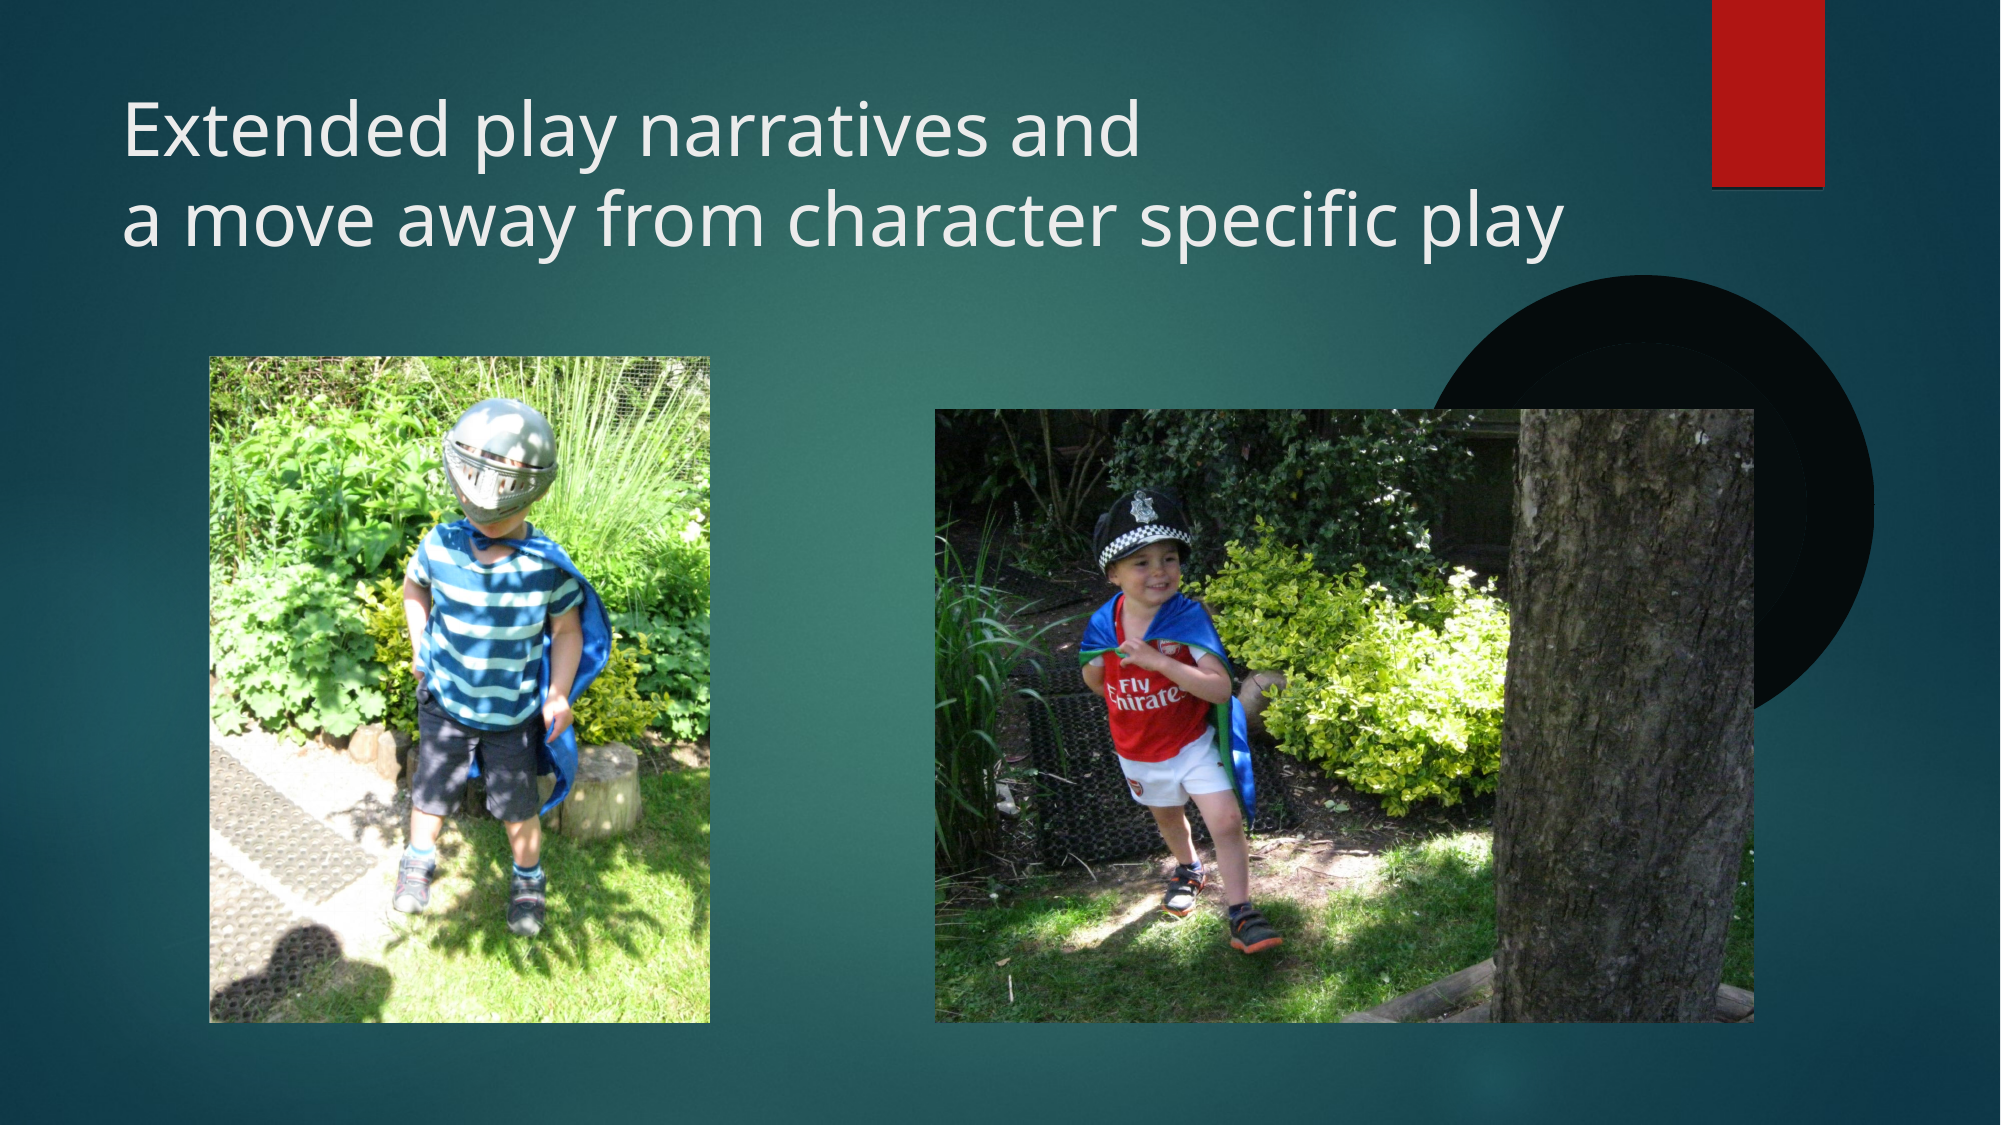

# Extended play narratives and a move away from character specific play